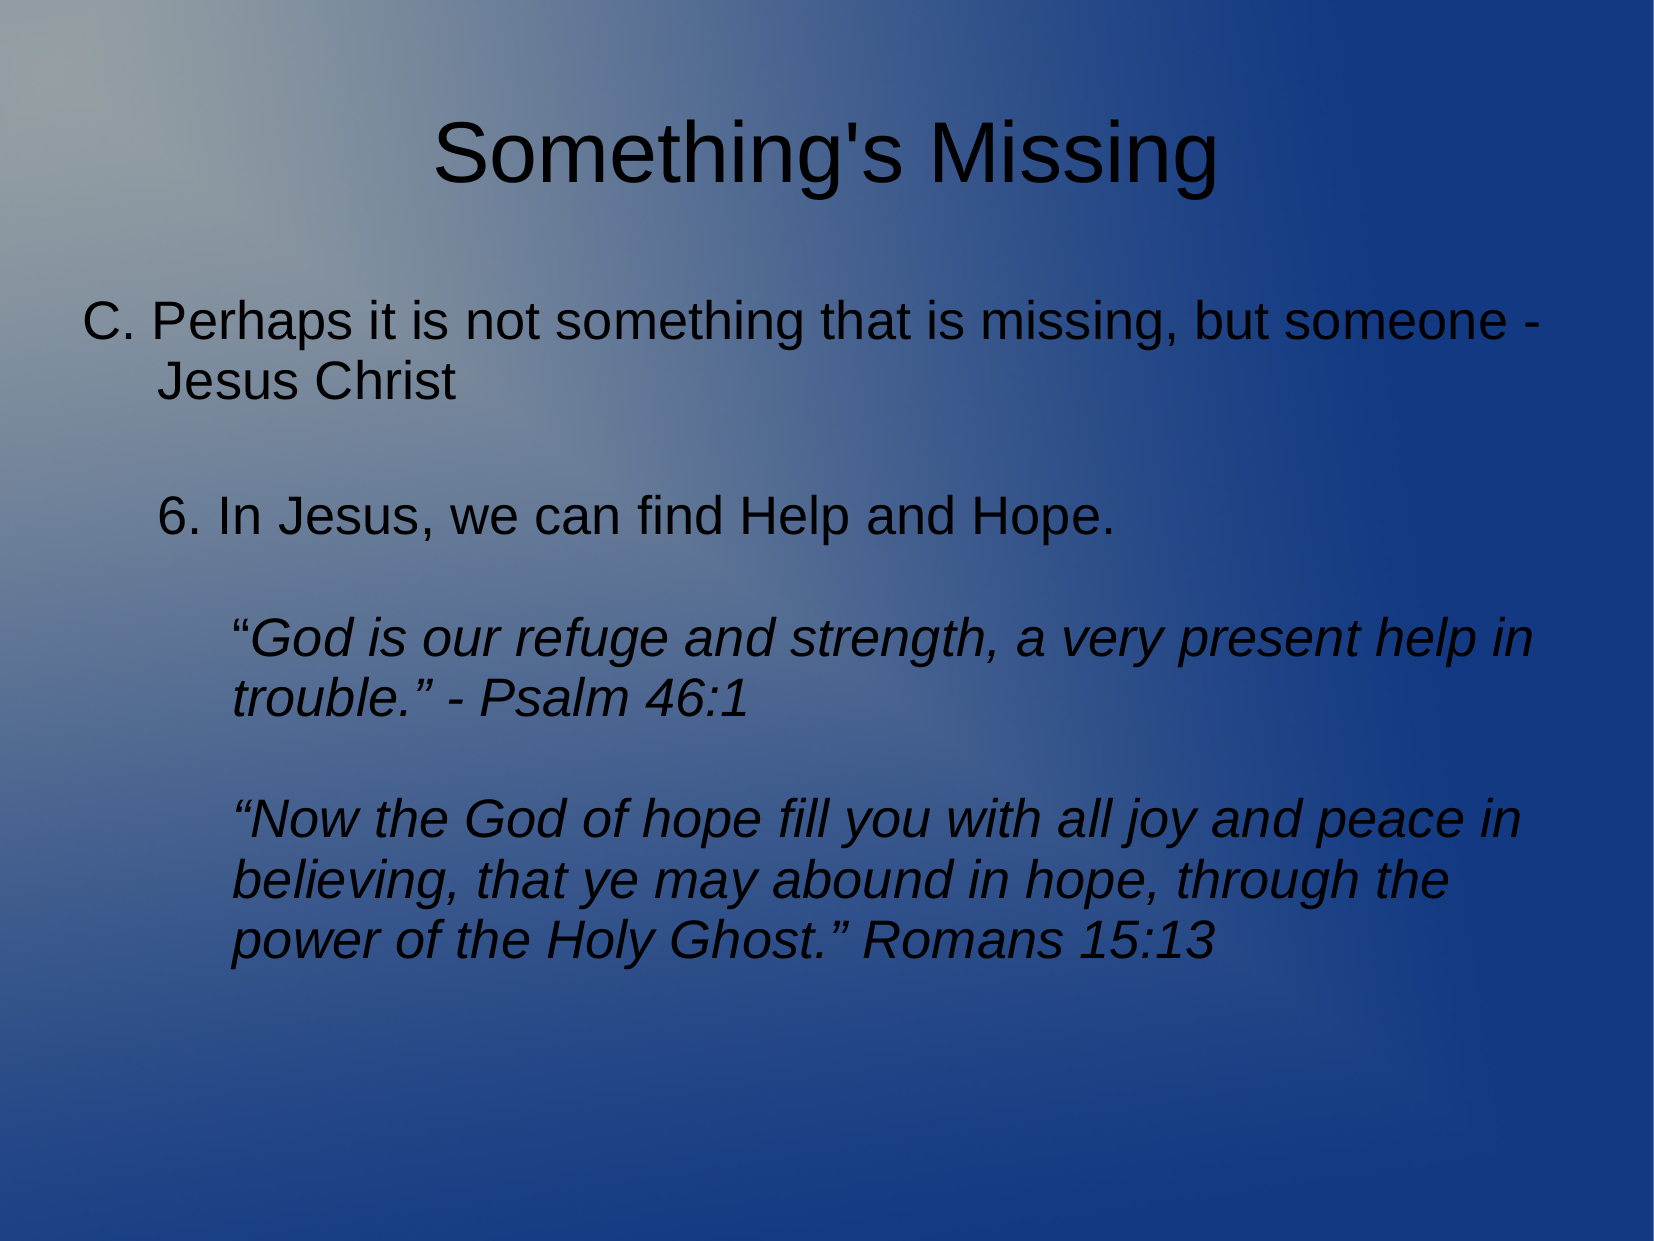

# Something's Missing
C. Perhaps it is not something that is missing, but someone - 	Jesus Christ
	6. In Jesus, we can find Help and Hope.
		“God is our refuge and strength, a very present help in 		trouble.” - Psalm 46:1
		“Now the God of hope fill you with all joy and peace in 		believing, that ye may abound in hope, through the 			power of the Holy Ghost.” Romans 15:13